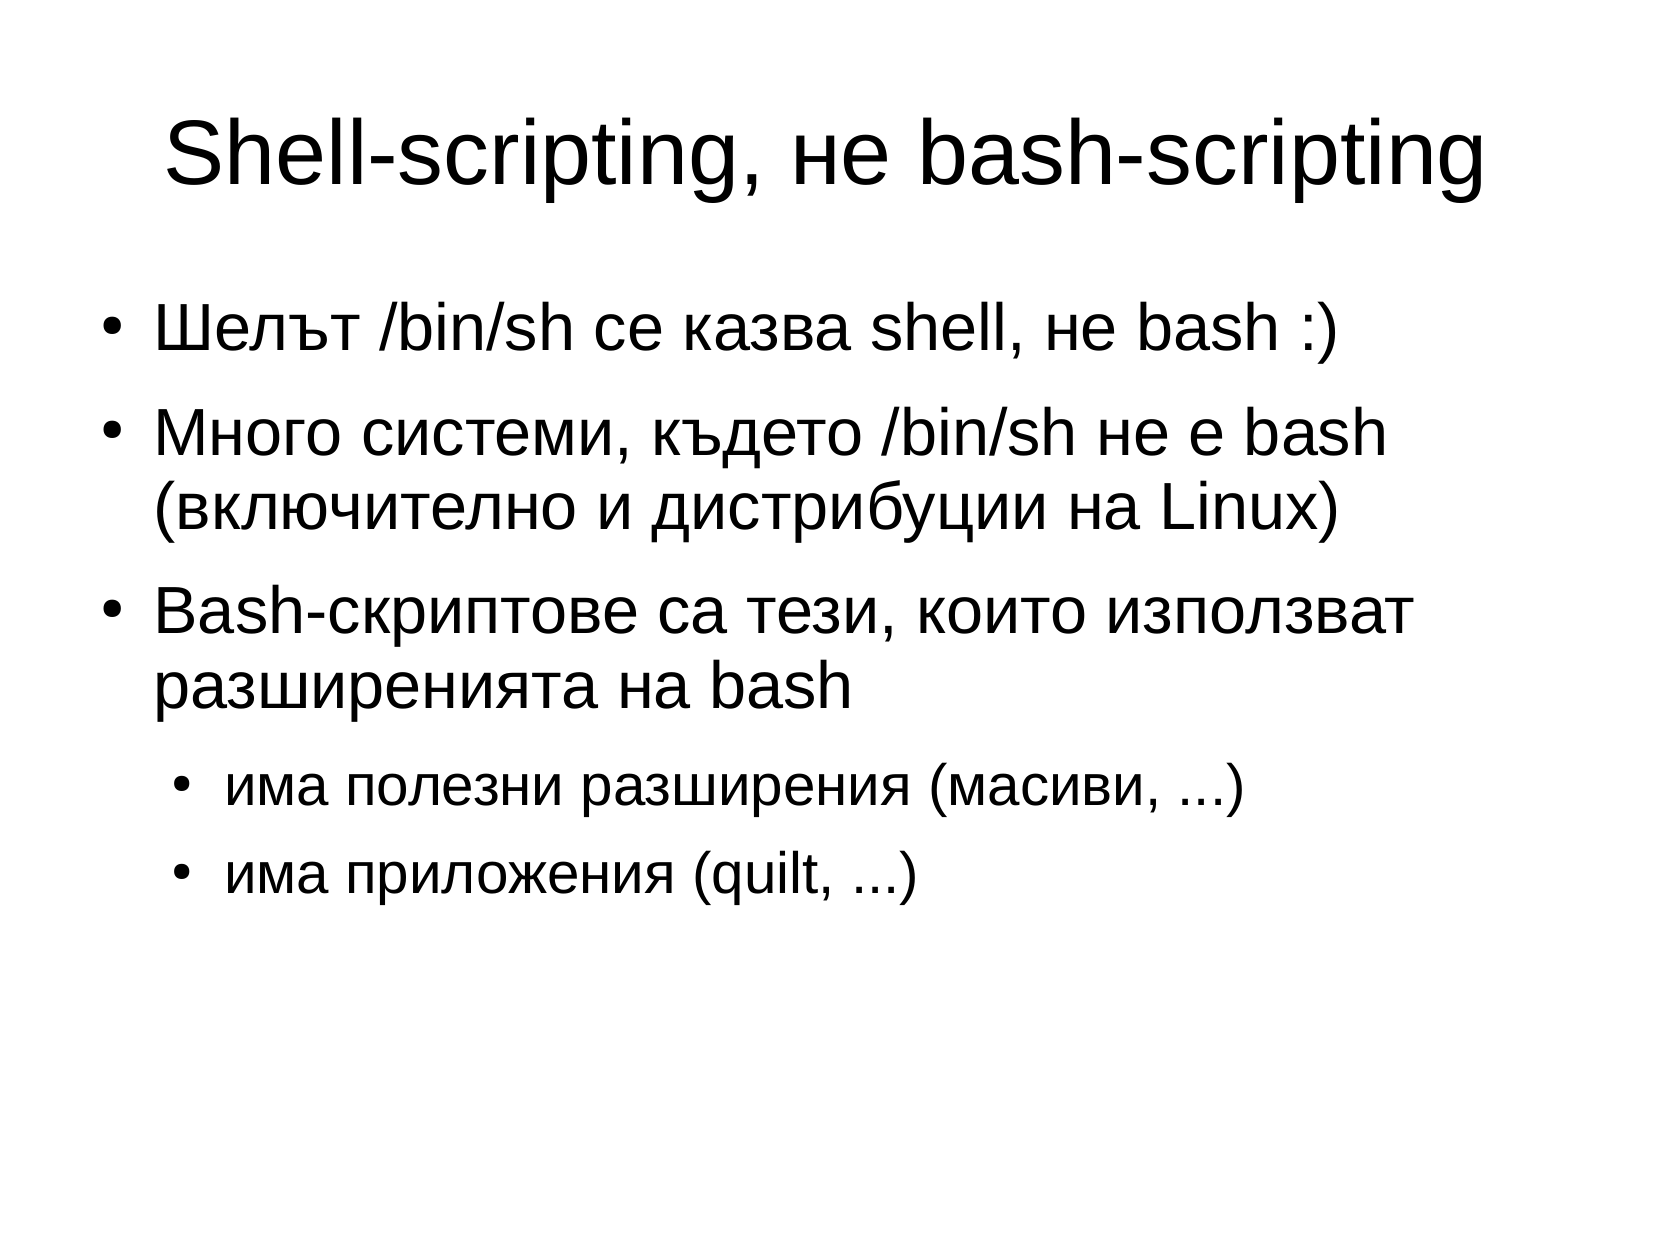

# Shell-scripting, не bash-scripting
Шелът /bin/sh се казва shell, не bash :)
Много системи, където /bin/sh не е bash (включително и дистрибуции на Linux)
Bash-скриптове са тези, които използват разширенията на bash
има полезни разширения (масиви, ...)
има приложения (quilt, ...)